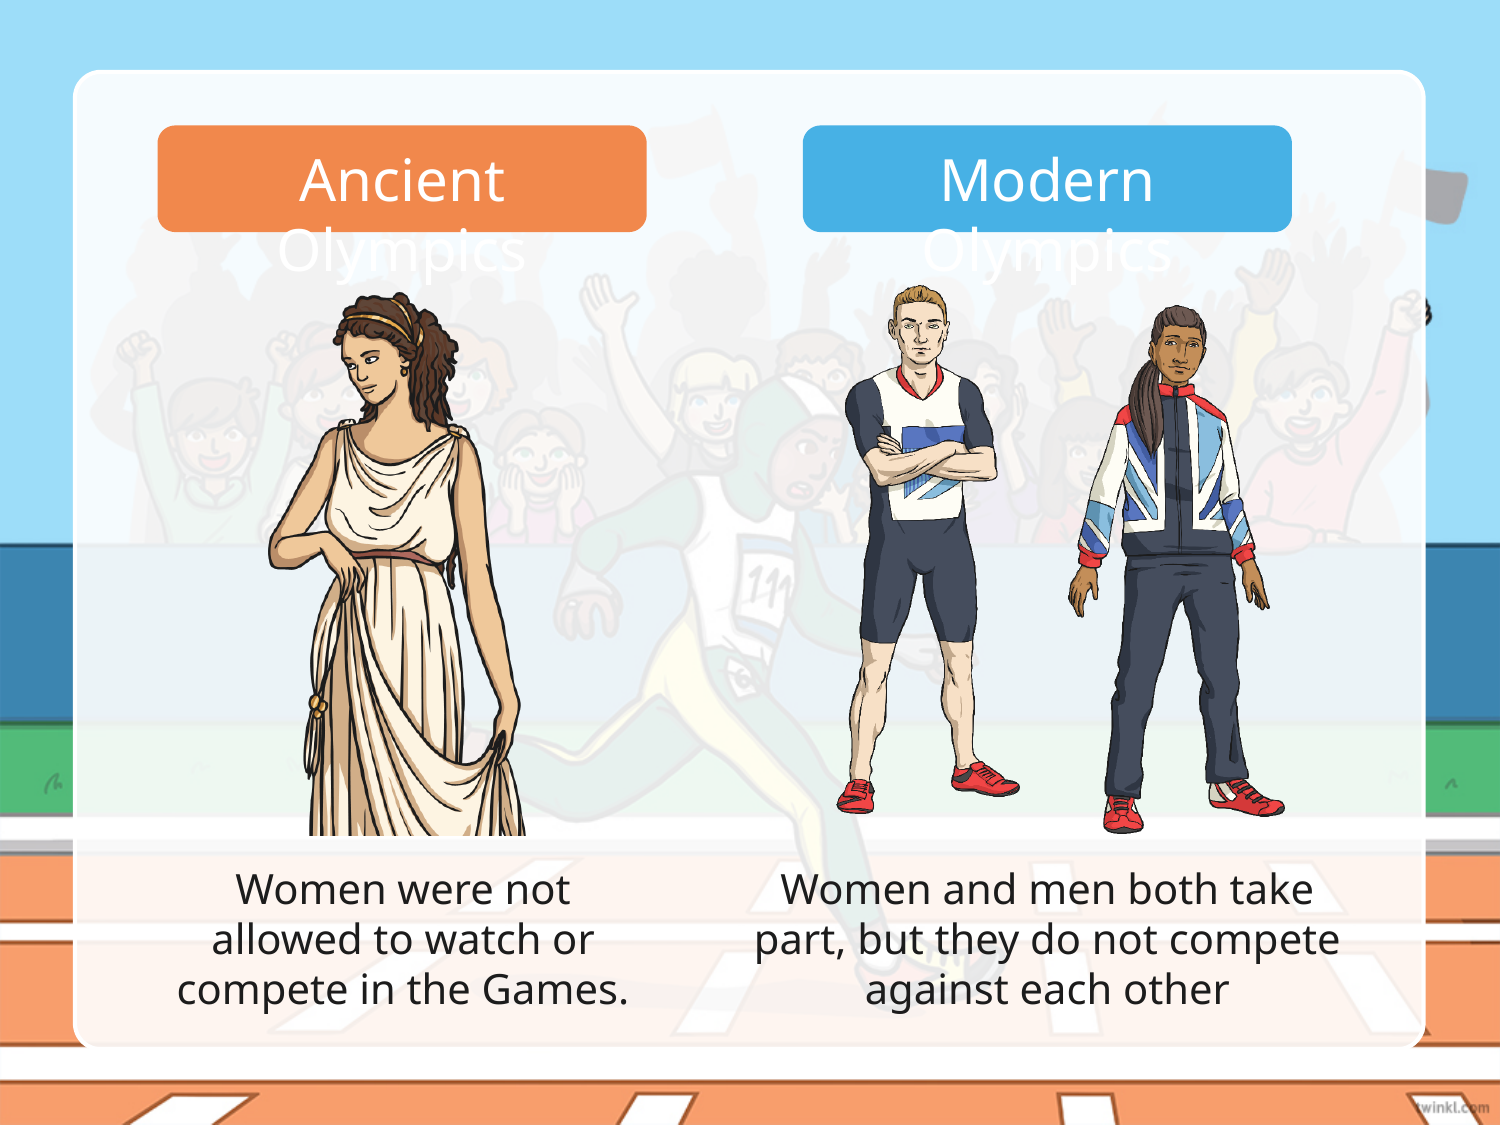

#
Ancient Olympics
Modern Olympics
Women were not
allowed to watch or compete in the Games.
Women and men both take part, but they do not compete against each other